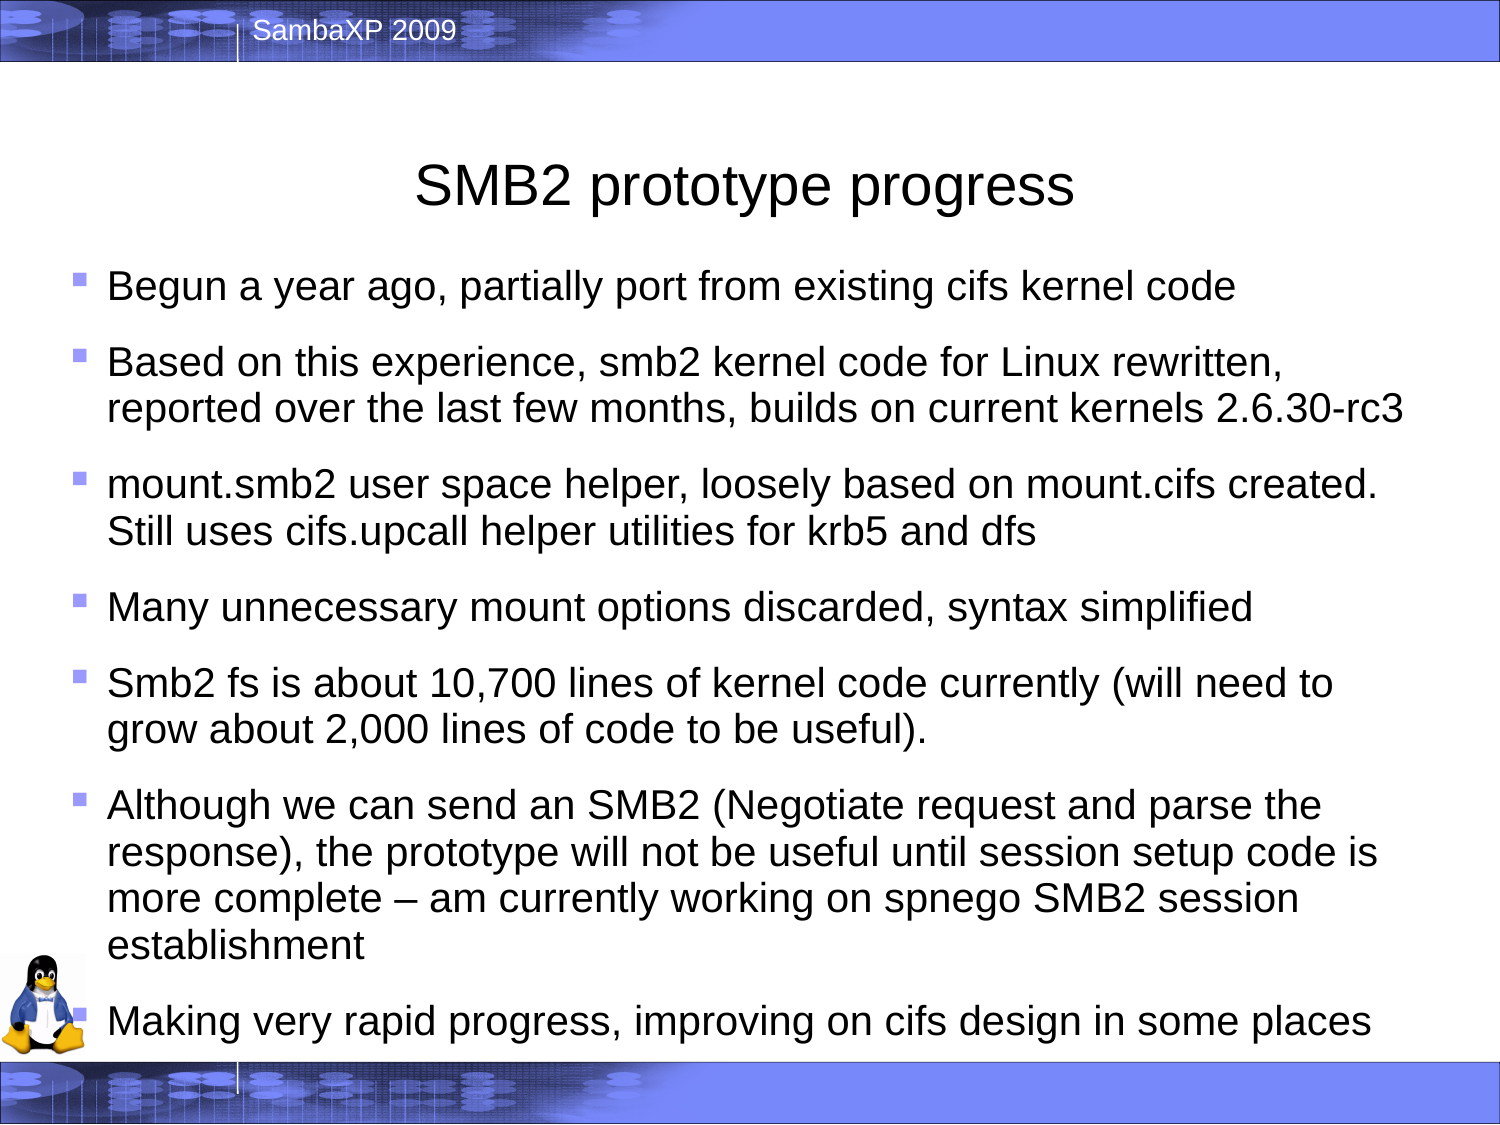

# SMB2 prototype progress
Begun a year ago, partially port from existing cifs kernel code
Based on this experience, smb2 kernel code for Linux rewritten, reported over the last few months, builds on current kernels 2.6.30-rc3
mount.smb2 user space helper, loosely based on mount.cifs created. Still uses cifs.upcall helper utilities for krb5 and dfs
Many unnecessary mount options discarded, syntax simplified
Smb2 fs is about 10,700 lines of kernel code currently (will need to grow about 2,000 lines of code to be useful).
Although we can send an SMB2 (Negotiate request and parse the response), the prototype will not be useful until session setup code is more complete – am currently working on spnego SMB2 session establishment
Making very rapid progress, improving on cifs design in some places